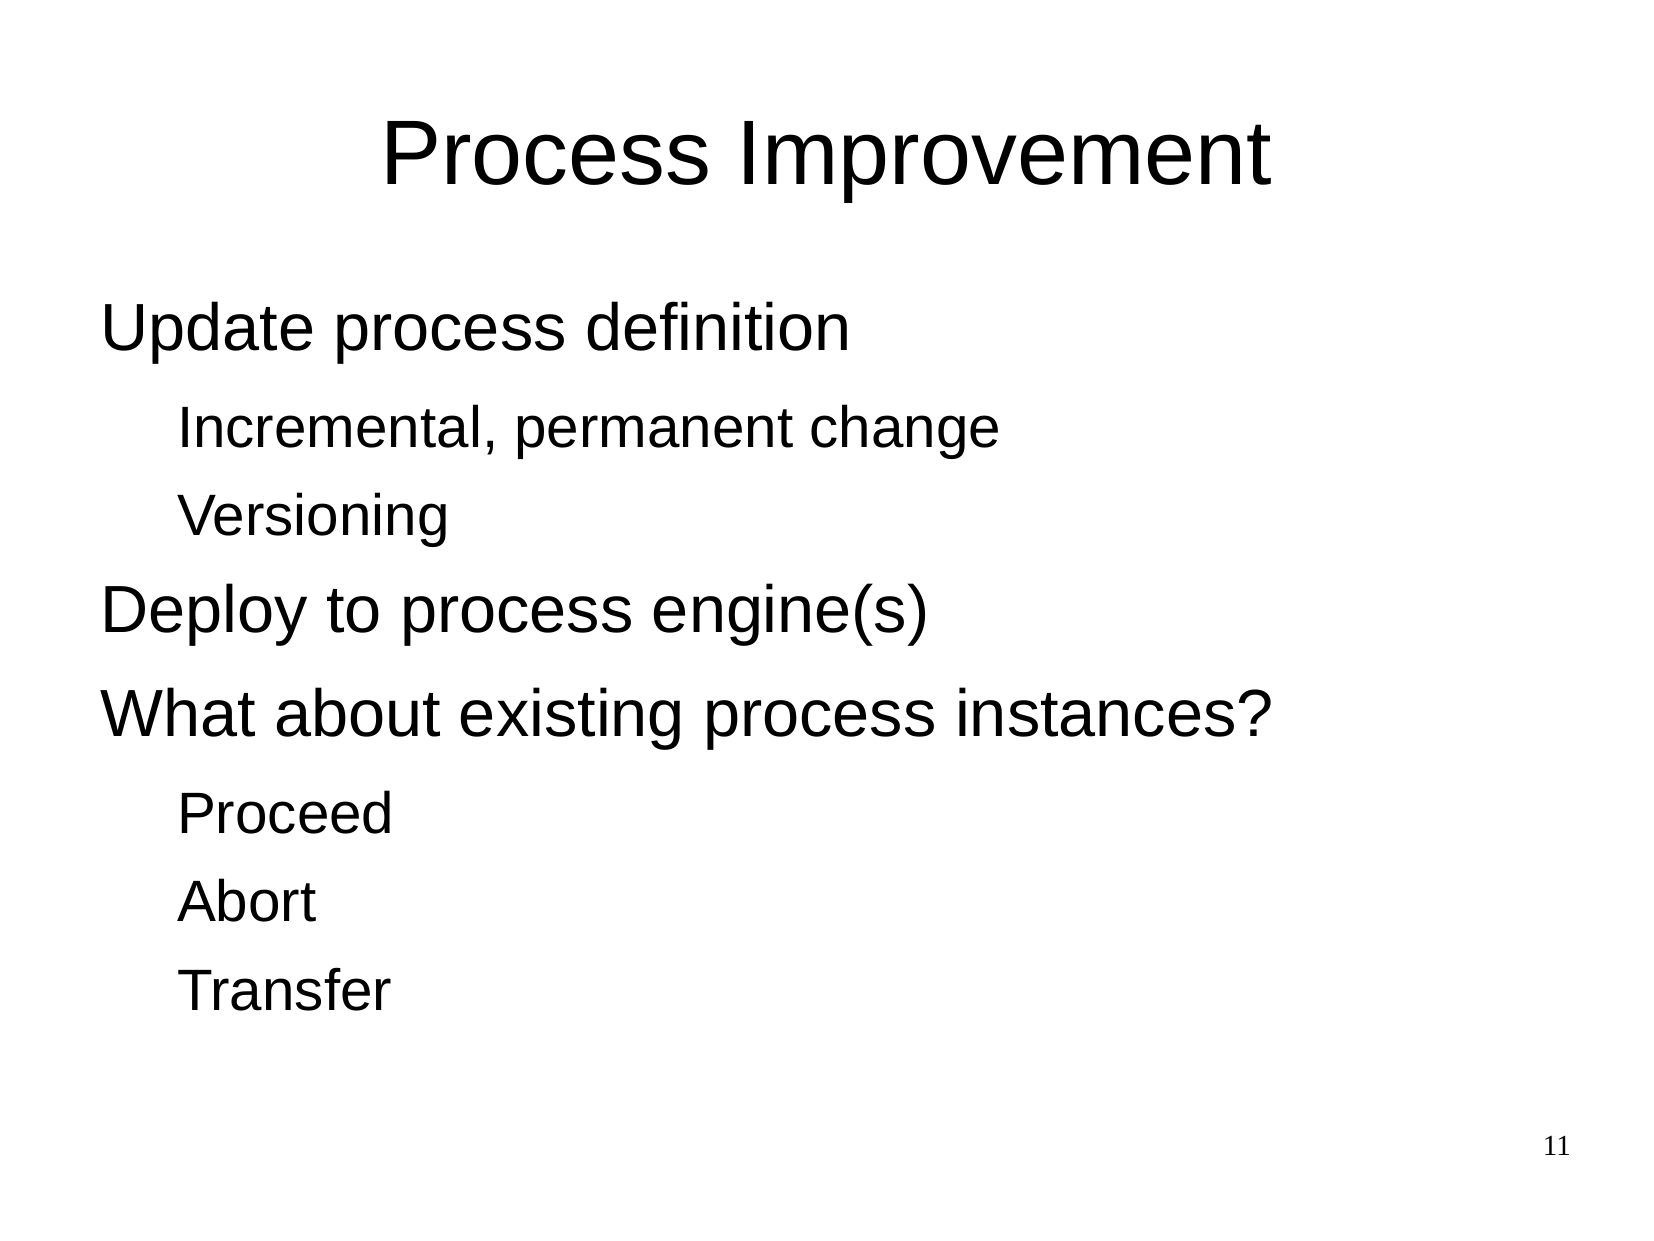

# Process Improvement
Update process definition
Incremental, permanent change
Versioning
Deploy to process engine(s)
What about existing process instances?
Proceed
Abort
Transfer
11